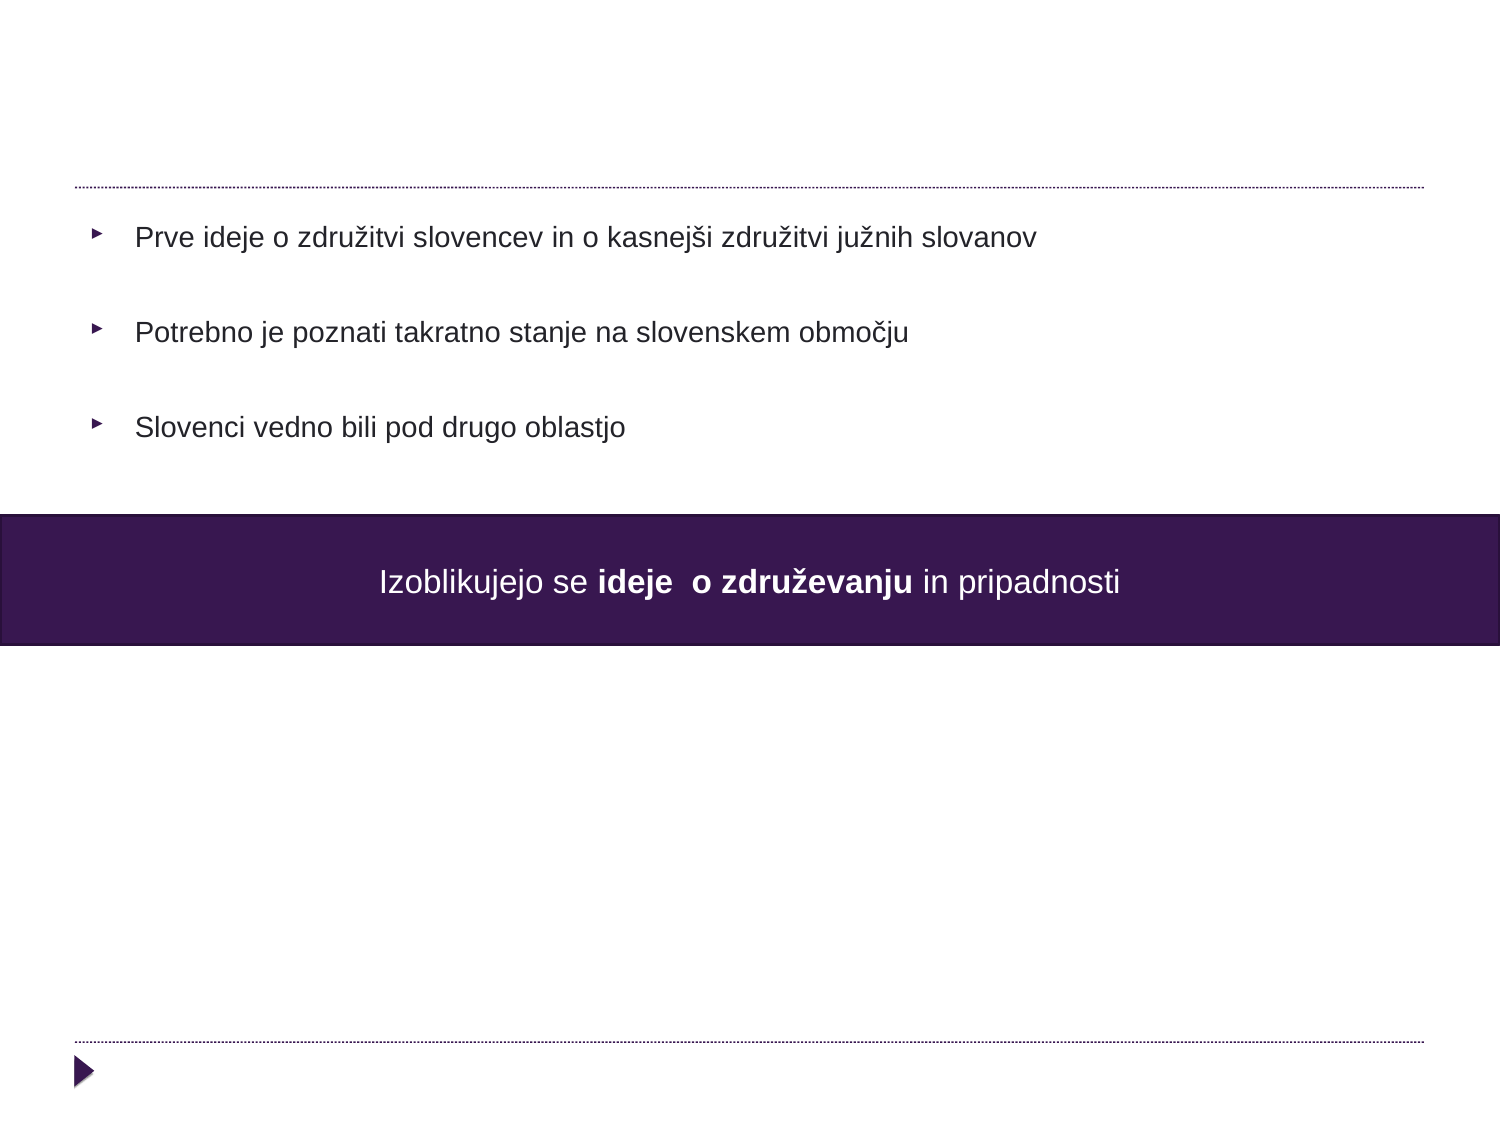

# Prve ideje o združitvi slovencev in o kasnejši združitvi južnih slovanov
Potrebno je poznati takratno stanje na slovenskem območju
Slovenci vedno bili pod drugo oblastjo
Izoblikujejo se ideje o združevanju in pripadnosti